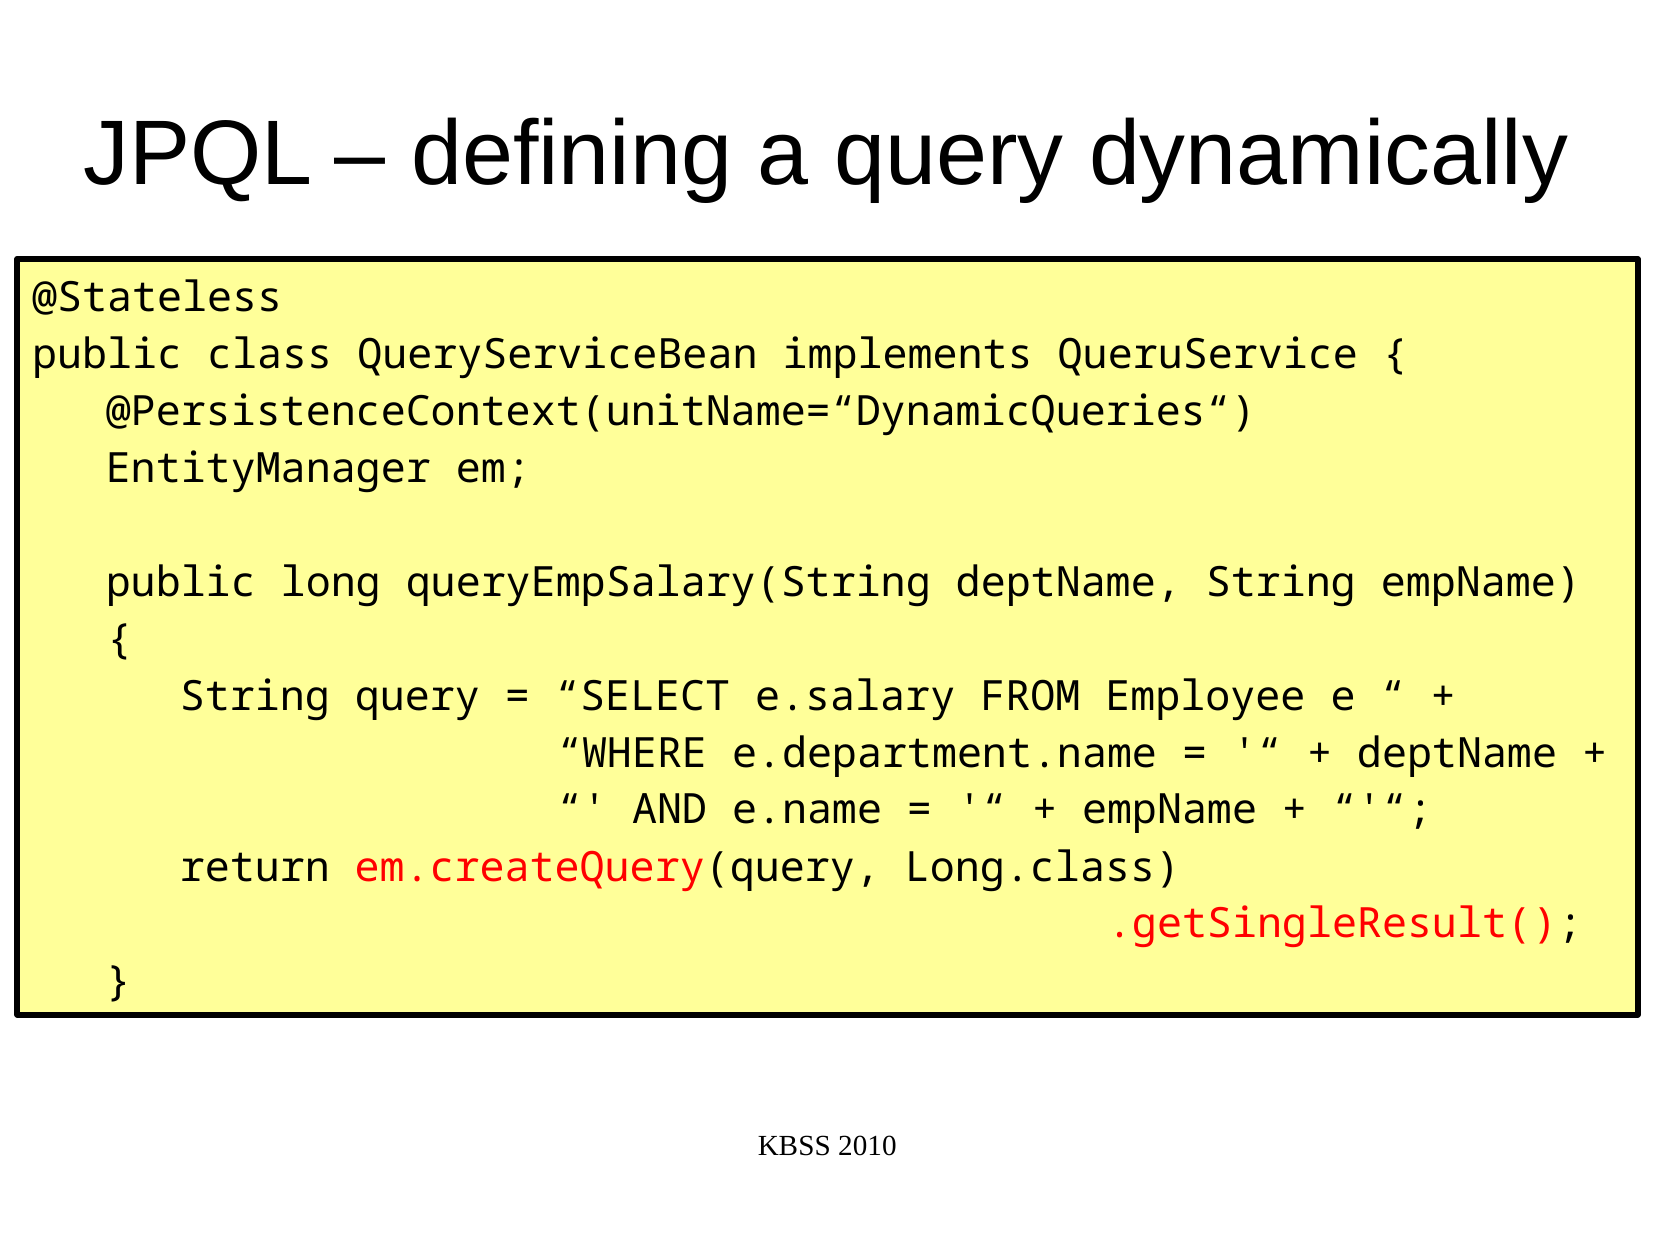

# JPQL – defining a query dynamically
@Stateless
public class QueryServiceBean implements QueruService {
	@PersistenceContext(unitName=“DynamicQueries“)
	EntityManager em;
	public long queryEmpSalary(String deptName, String empName)
 {
		String query = “SELECT e.salary FROM Employee e “ +
 “WHERE e.department.name = '“ + deptName +
 “' AND e.name = '“ + empName + “'“;
		return em.createQuery(query, Long.class)
 .getSingleResult();
	}
KBSS 2010